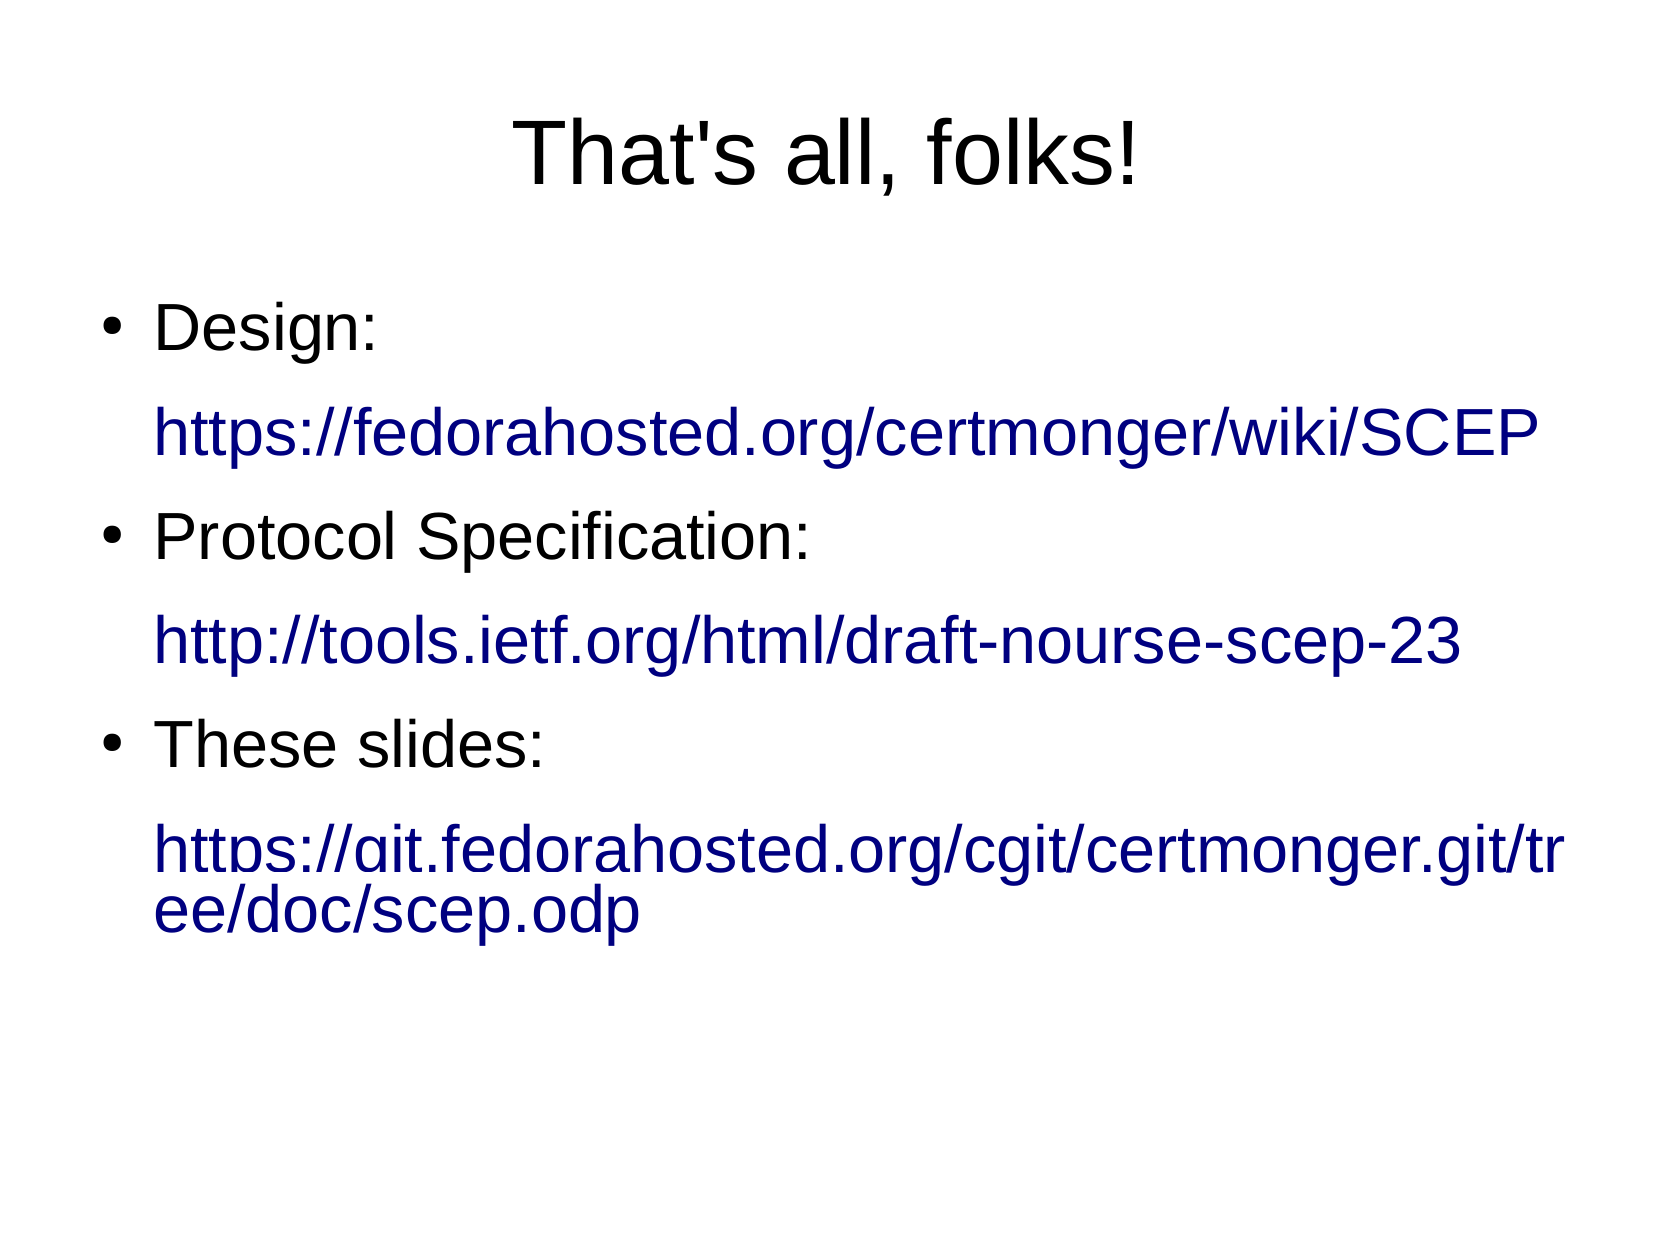

# That's all, folks!
Design:
https://fedorahosted.org/certmonger/wiki/SCEP
Protocol Specification:
http://tools.ietf.org/html/draft-nourse-scep-23
These slides:
https://git.fedorahosted.org/cgit/certmonger.git/tree/doc/scep.odp